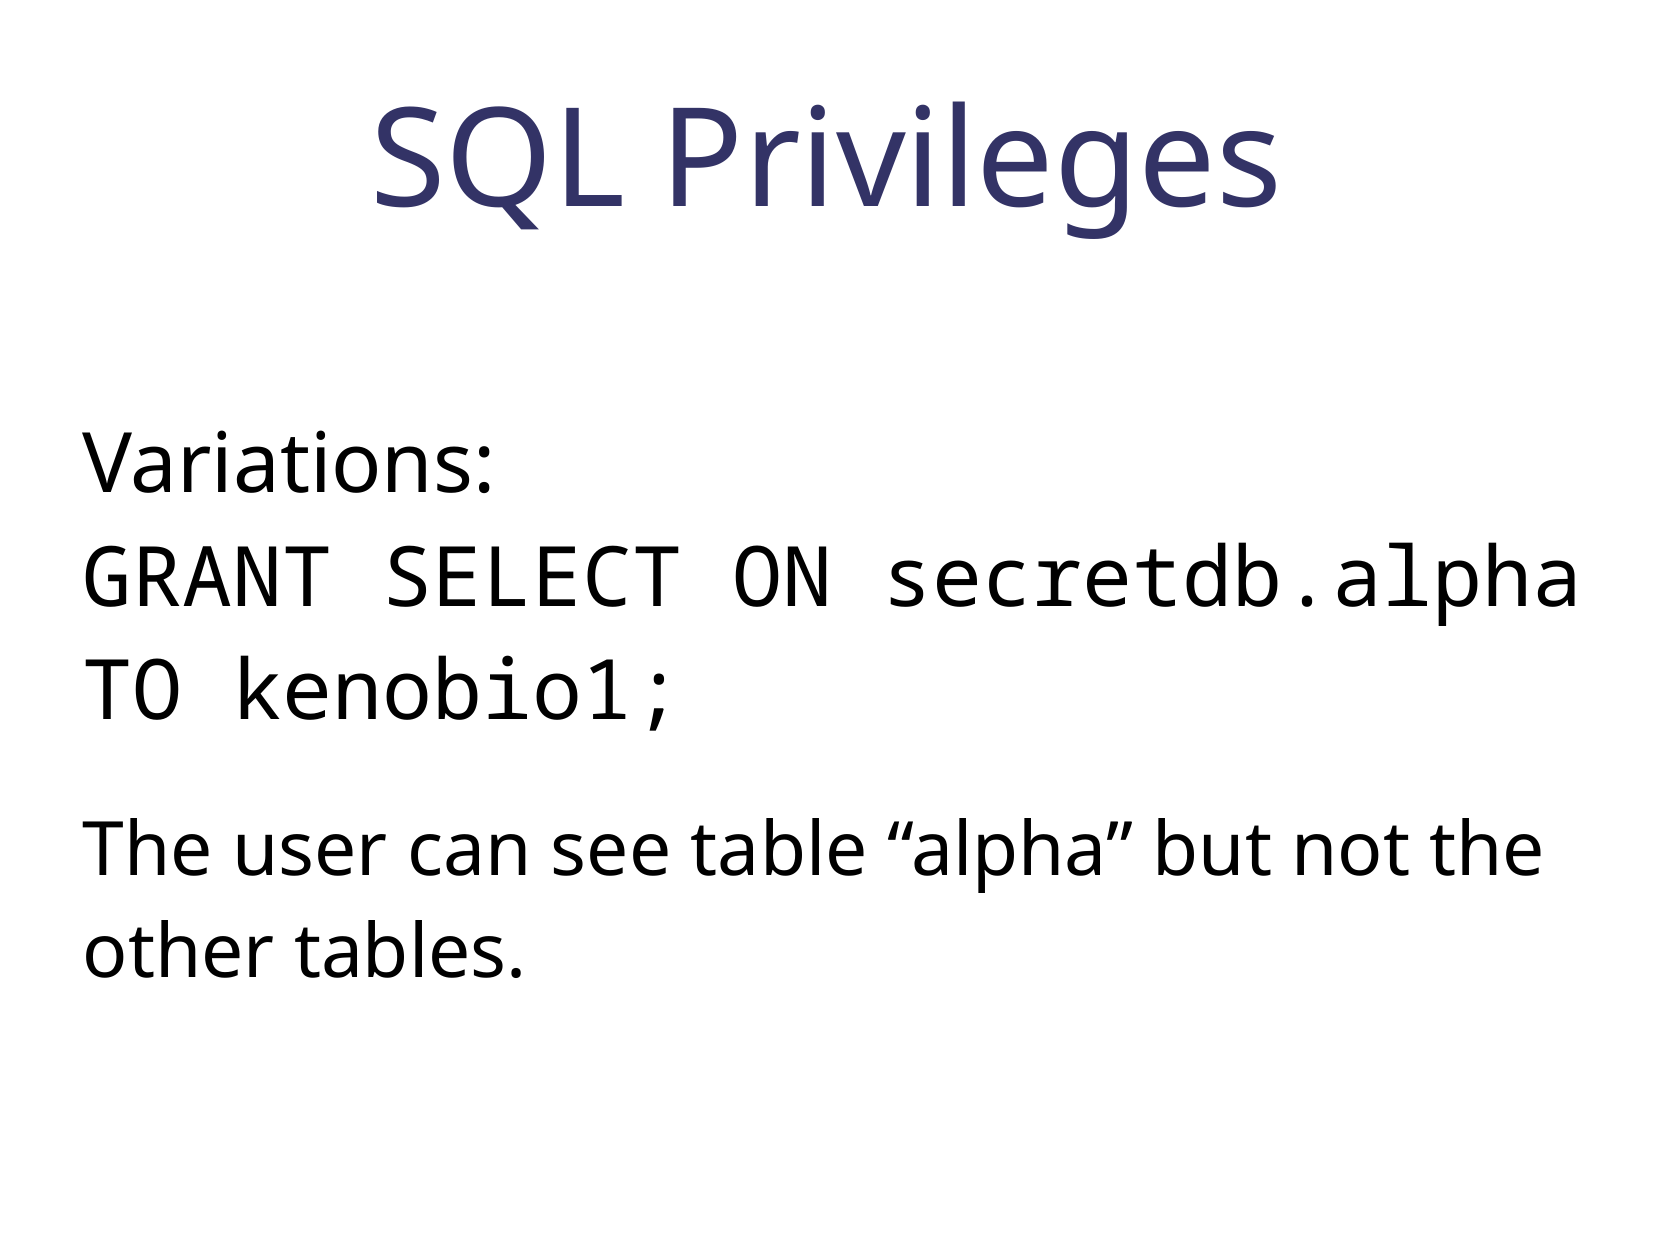

# SQL Privileges
Variations:
GRANT SELECT ON secretdb.alpha
TO kenobio1;
The user can see table “alpha” but not the other tables.